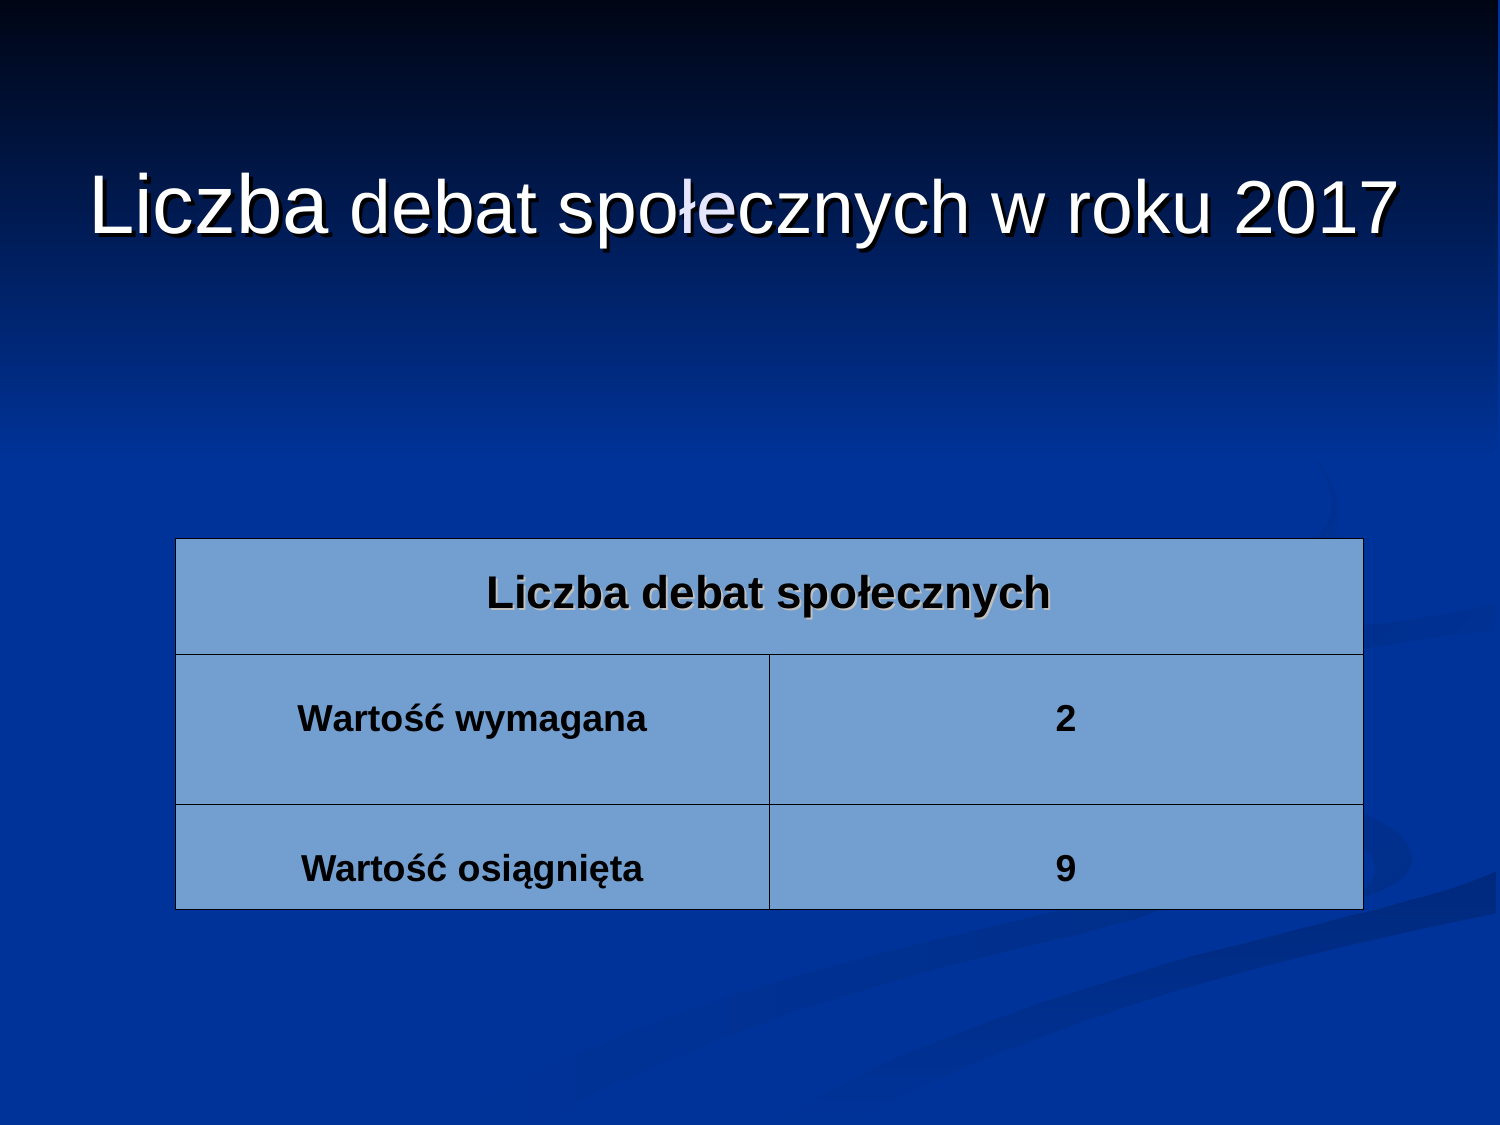

# Liczba debat społecznych w roku 2017
| Liczba debat społecznych | |
| --- | --- |
| Wartość wymagana | 2 |
| Wartość osiągnięta | 9 |